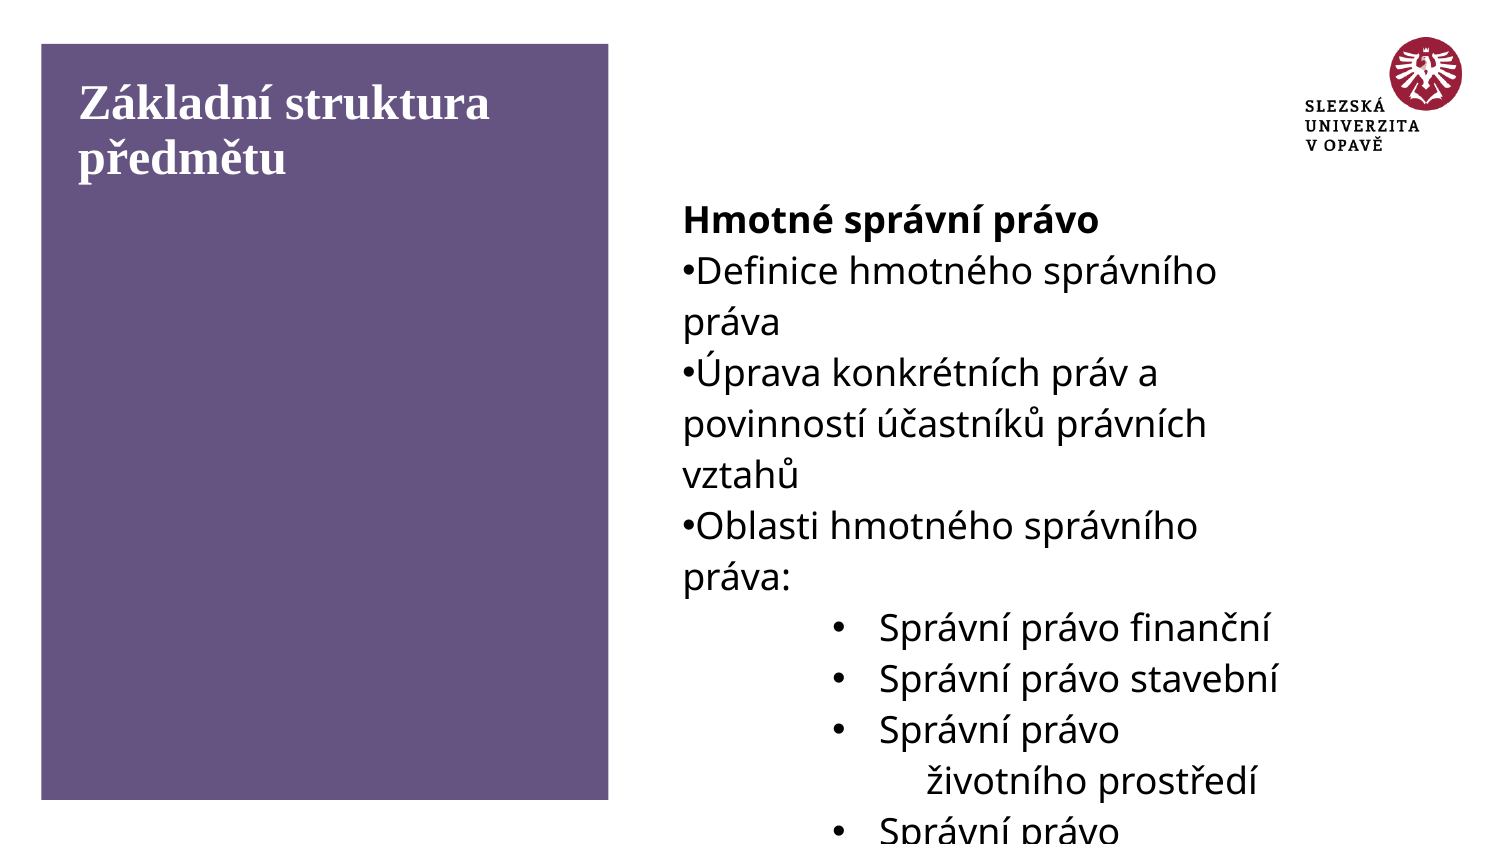

Základní struktura předmětu
Hmotné správní právo
Definice hmotného správního práva
Úprava konkrétních práv a povinností účastníků právních vztahů
Oblasti hmotného správního práva:
Správní právo finanční
Správní právo stavební
Správní právo životního prostředí
Správní právo zdravotnictví a sociální péče